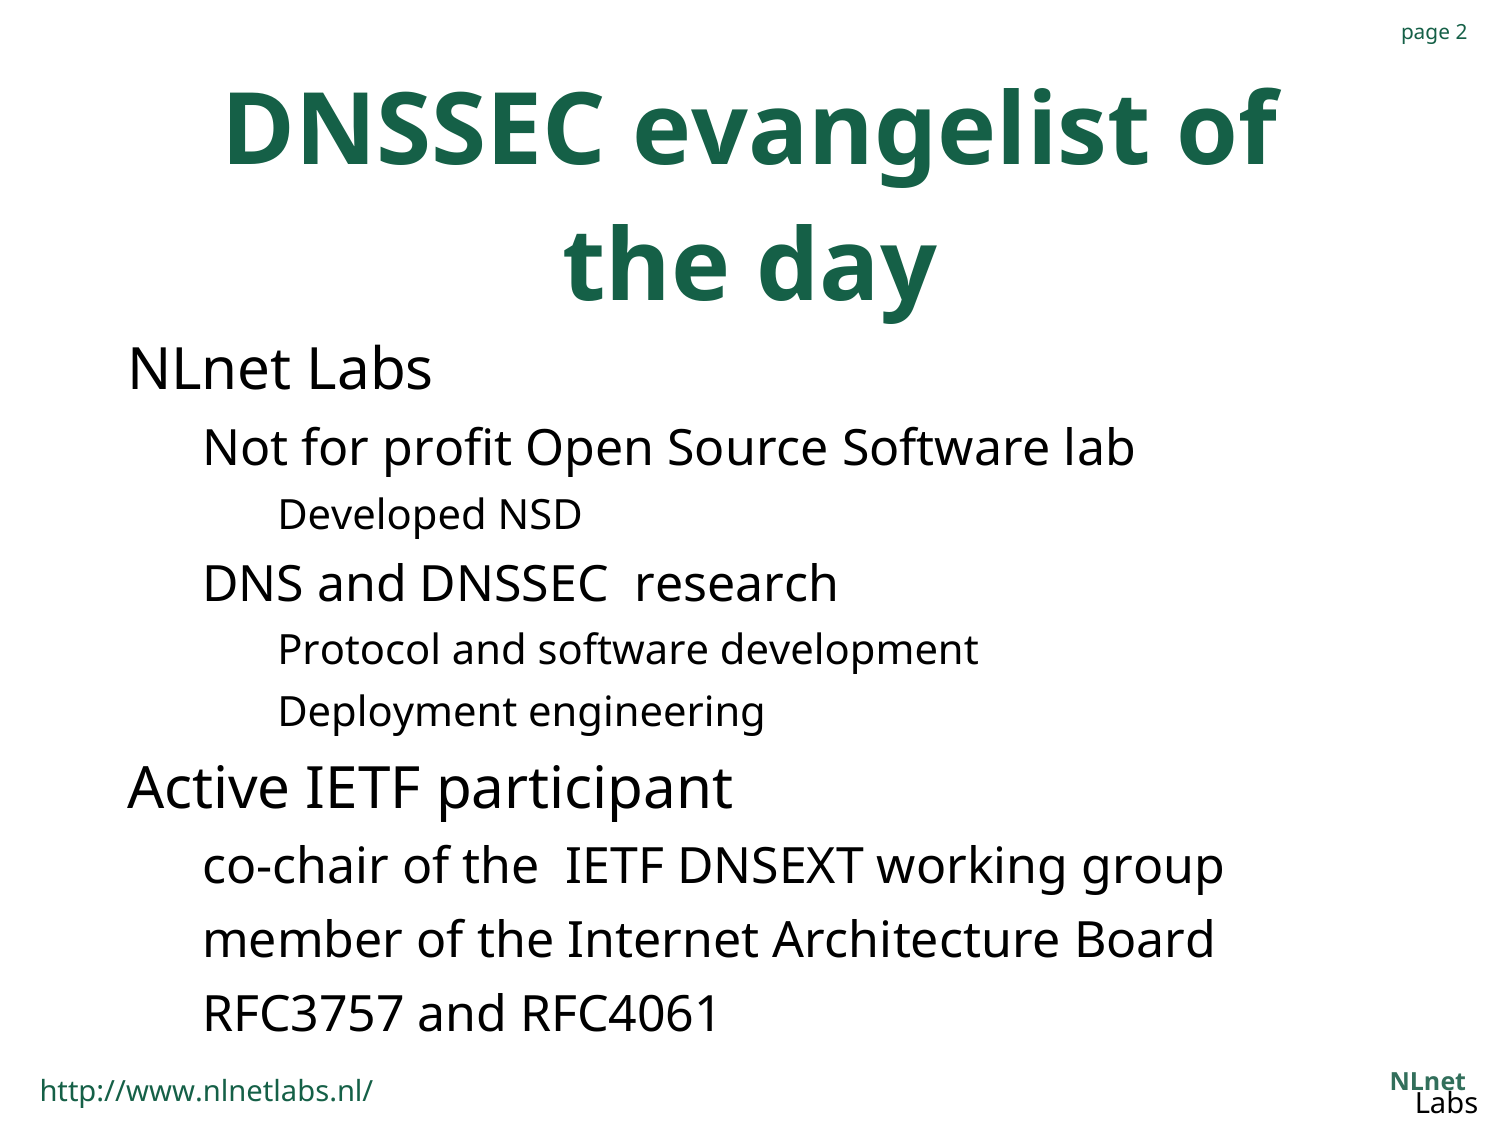

# DNSSEC evangelist of the day
NLnet Labs
Not for profit Open Source Software lab
Developed NSD
DNS and DNSSEC research
Protocol and software development
Deployment engineering
Active IETF participant
co-chair of the IETF DNSEXT working group
member of the Internet Architecture Board
RFC3757 and RFC4061